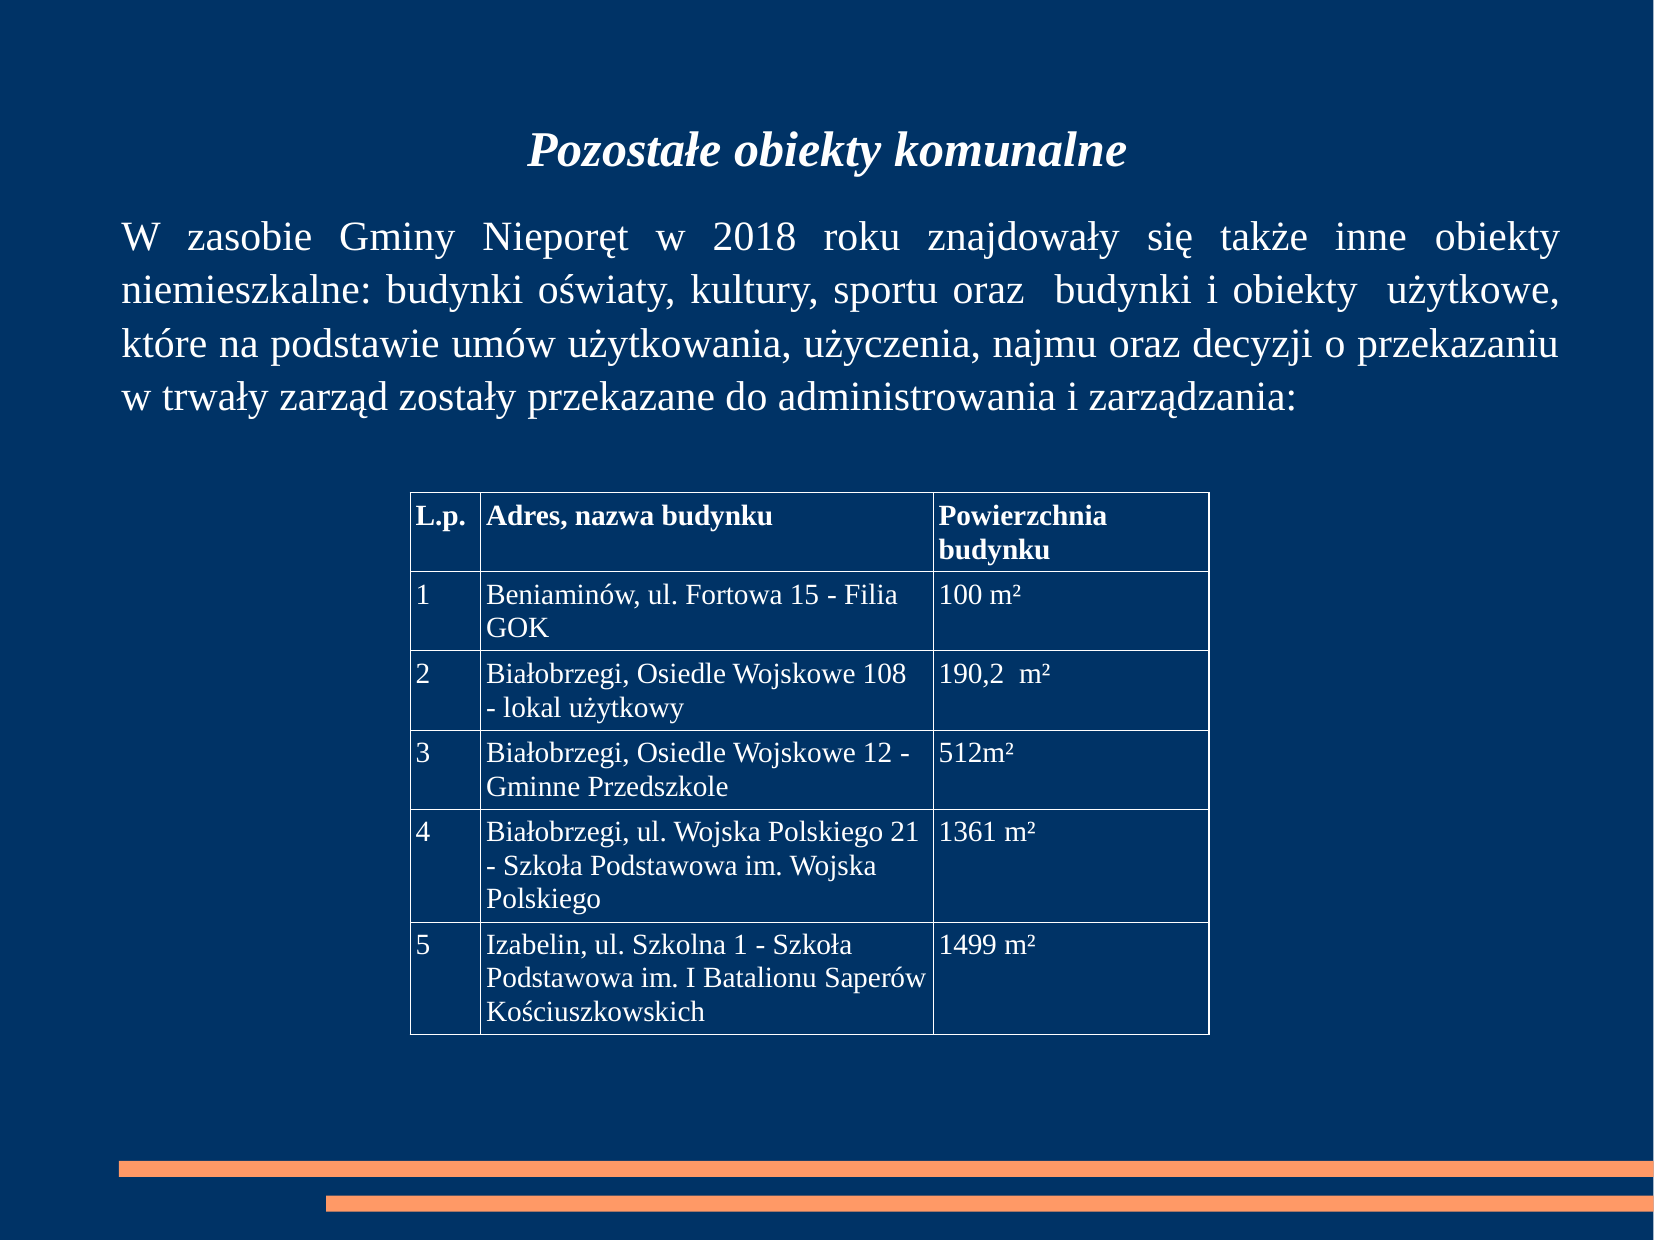

# Pozostałe obiekty komunalne
W zasobie Gminy Nieporęt w 2018 roku znajdowały się także inne obiekty niemieszkalne: budynki oświaty, kultury, sportu oraz budynki i obiekty użytkowe, które na podstawie umów użytkowania, użyczenia, najmu oraz decyzji o przekazaniu w trwały zarząd zostały przekazane do administrowania i zarządzania: